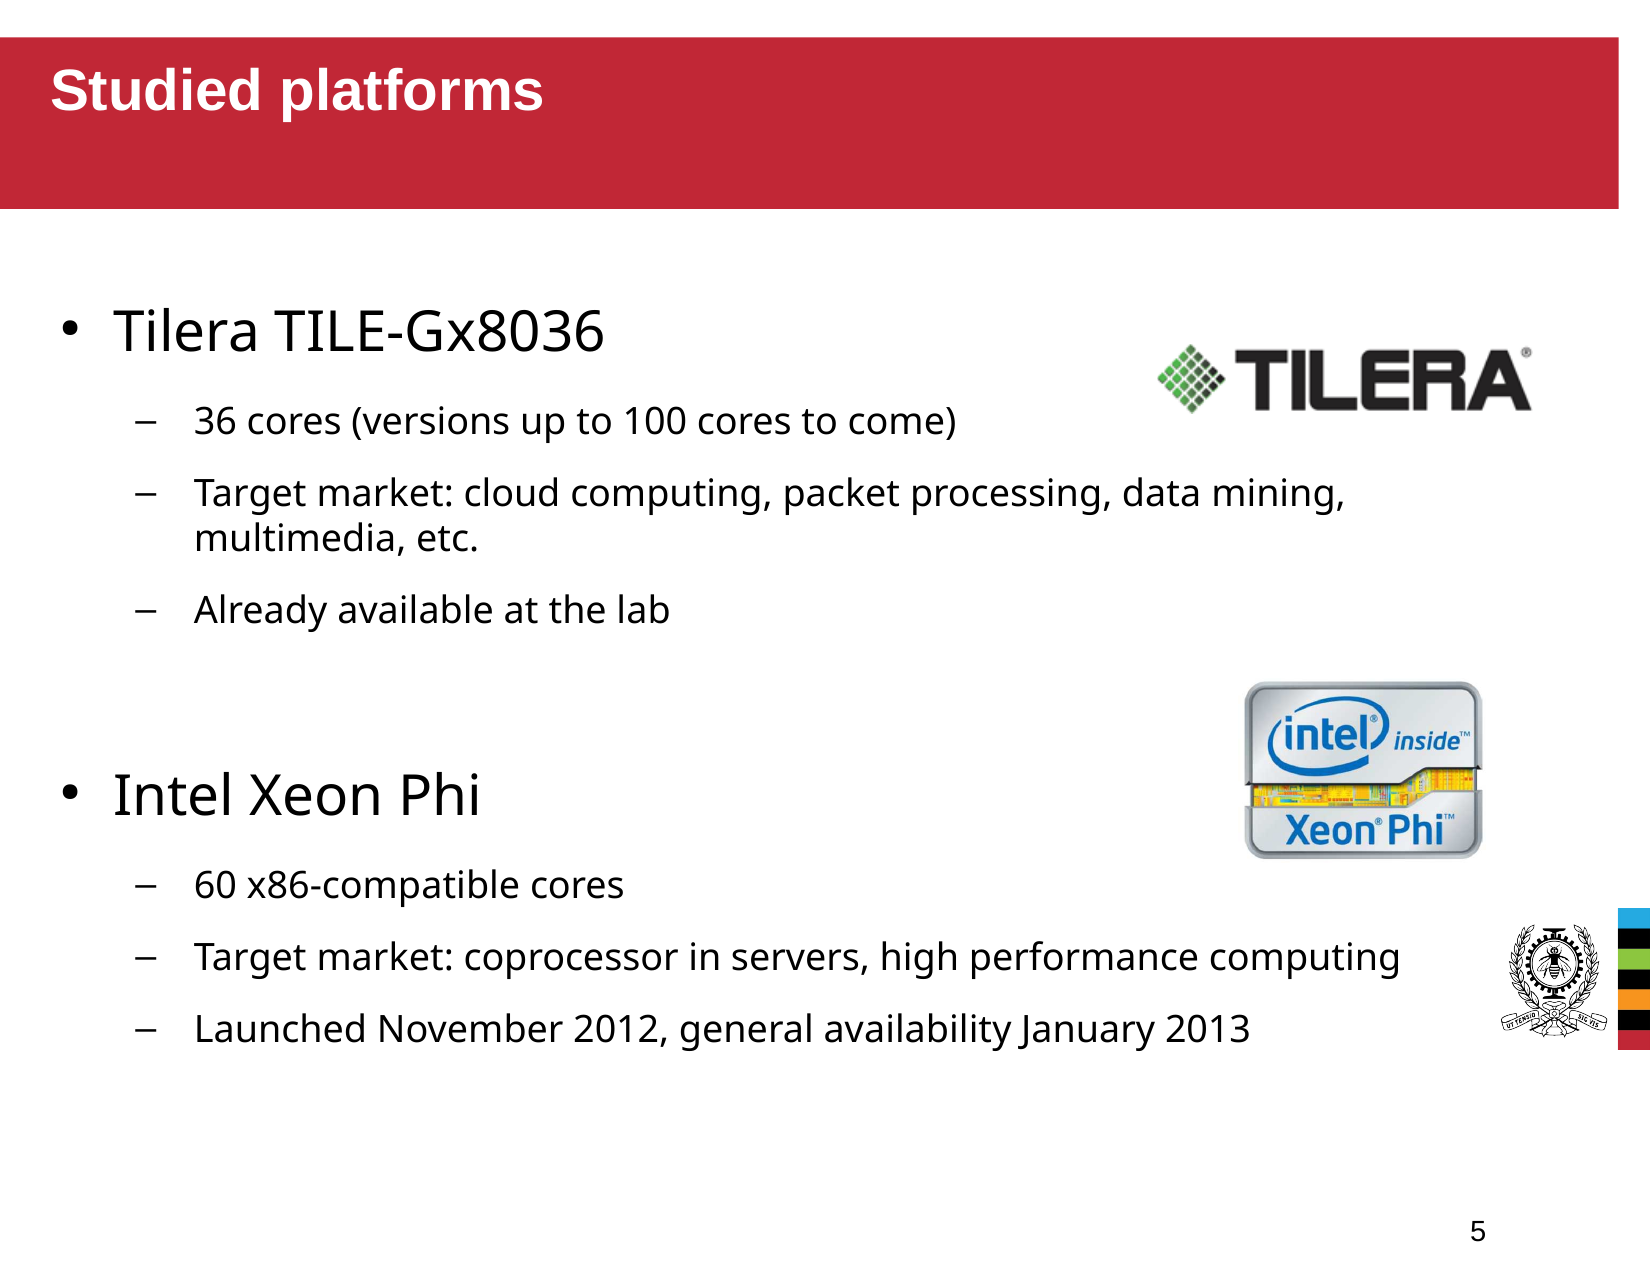

Studied platforms
# Tilera TILE-Gx8036
36 cores (versions up to 100 cores to come)
Target market: cloud computing, packet processing, data mining, multimedia, etc.
Already available at the lab
Intel Xeon Phi
60 x86-compatible cores
Target market: coprocessor in servers, high performance computing
Launched November 2012, general availability January 2013